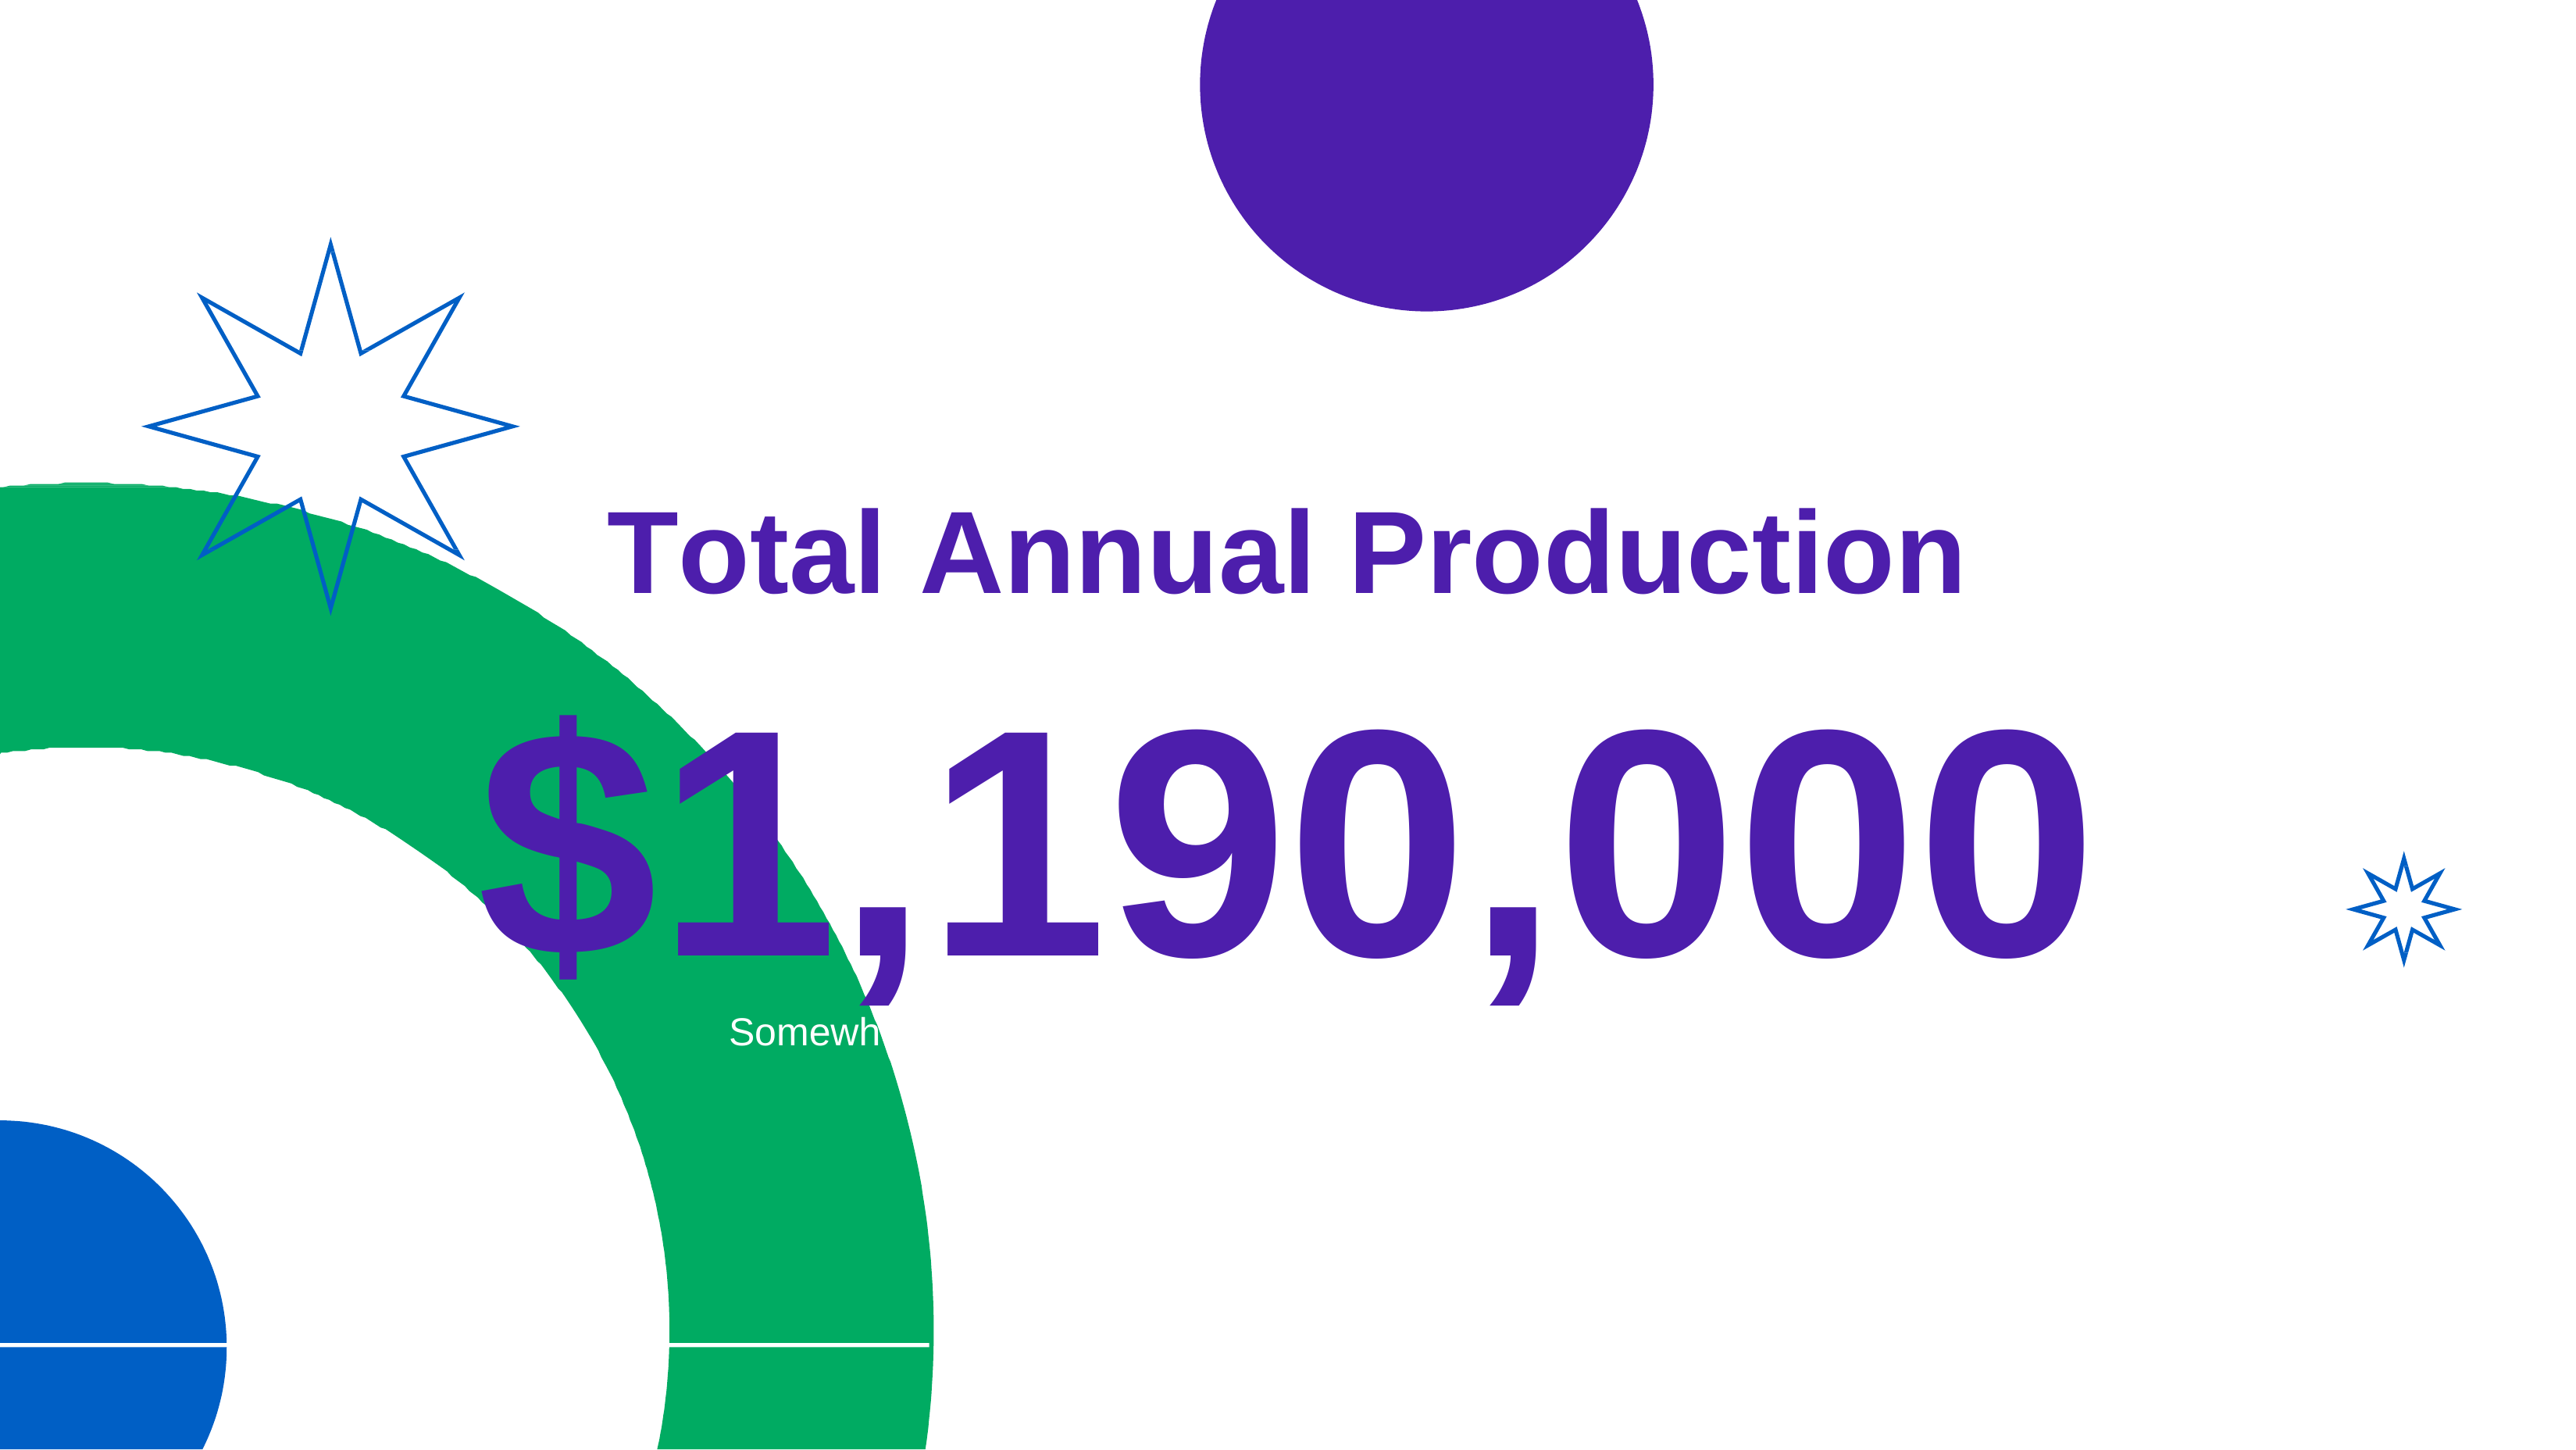

Total Annual Production
$1,190,000
Somewhere, a supply rep just felt a tingle, but doesn’t know why.